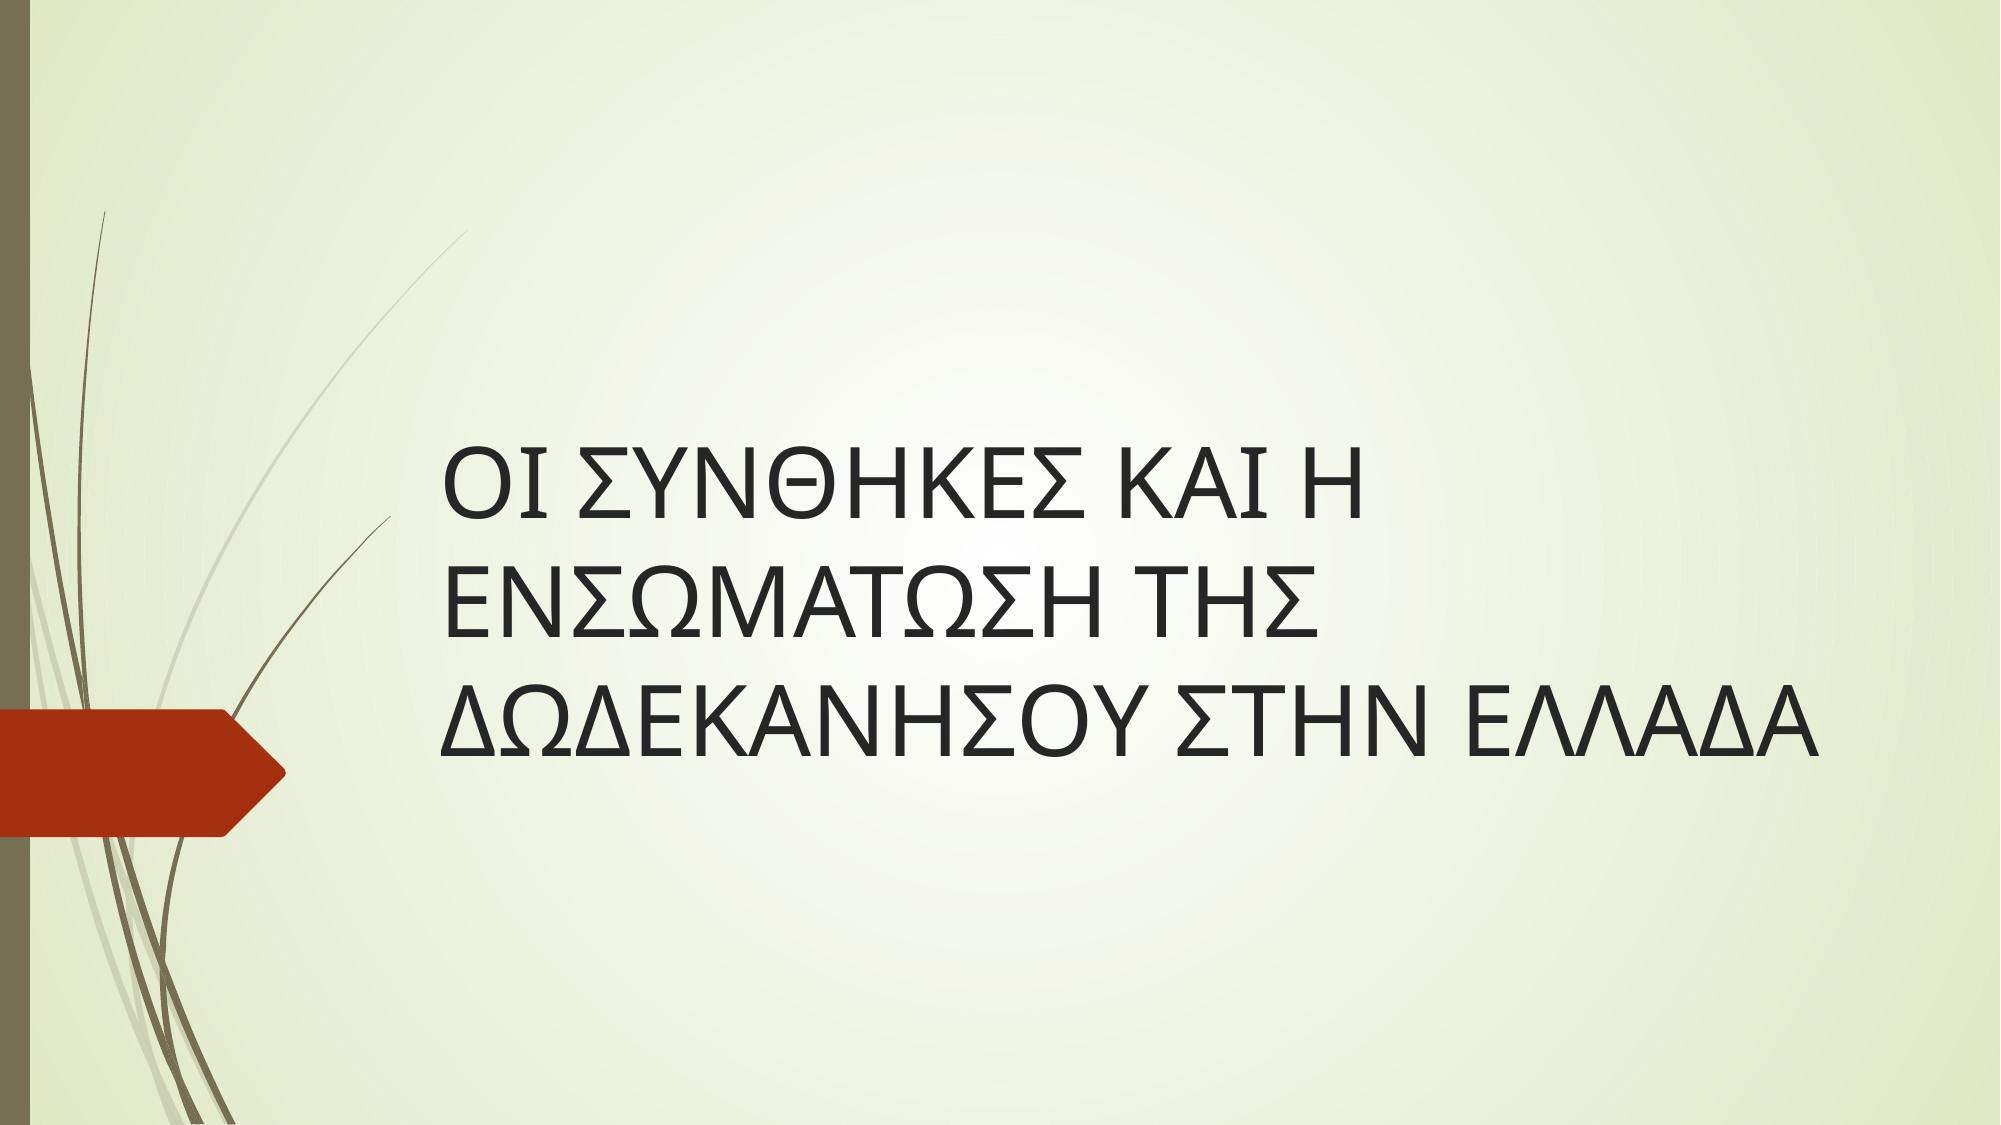

# ΟΙ ΣΥΝΘΗΚΕΣ ΚΑΙ Η ΕΝΣΩΜΑΤΩΣΗ ΤΗΣ ΔΩΔΕΚΑΝΗΣΟΥ ΣΤΗΝ ΕΛΛΑΔΑ